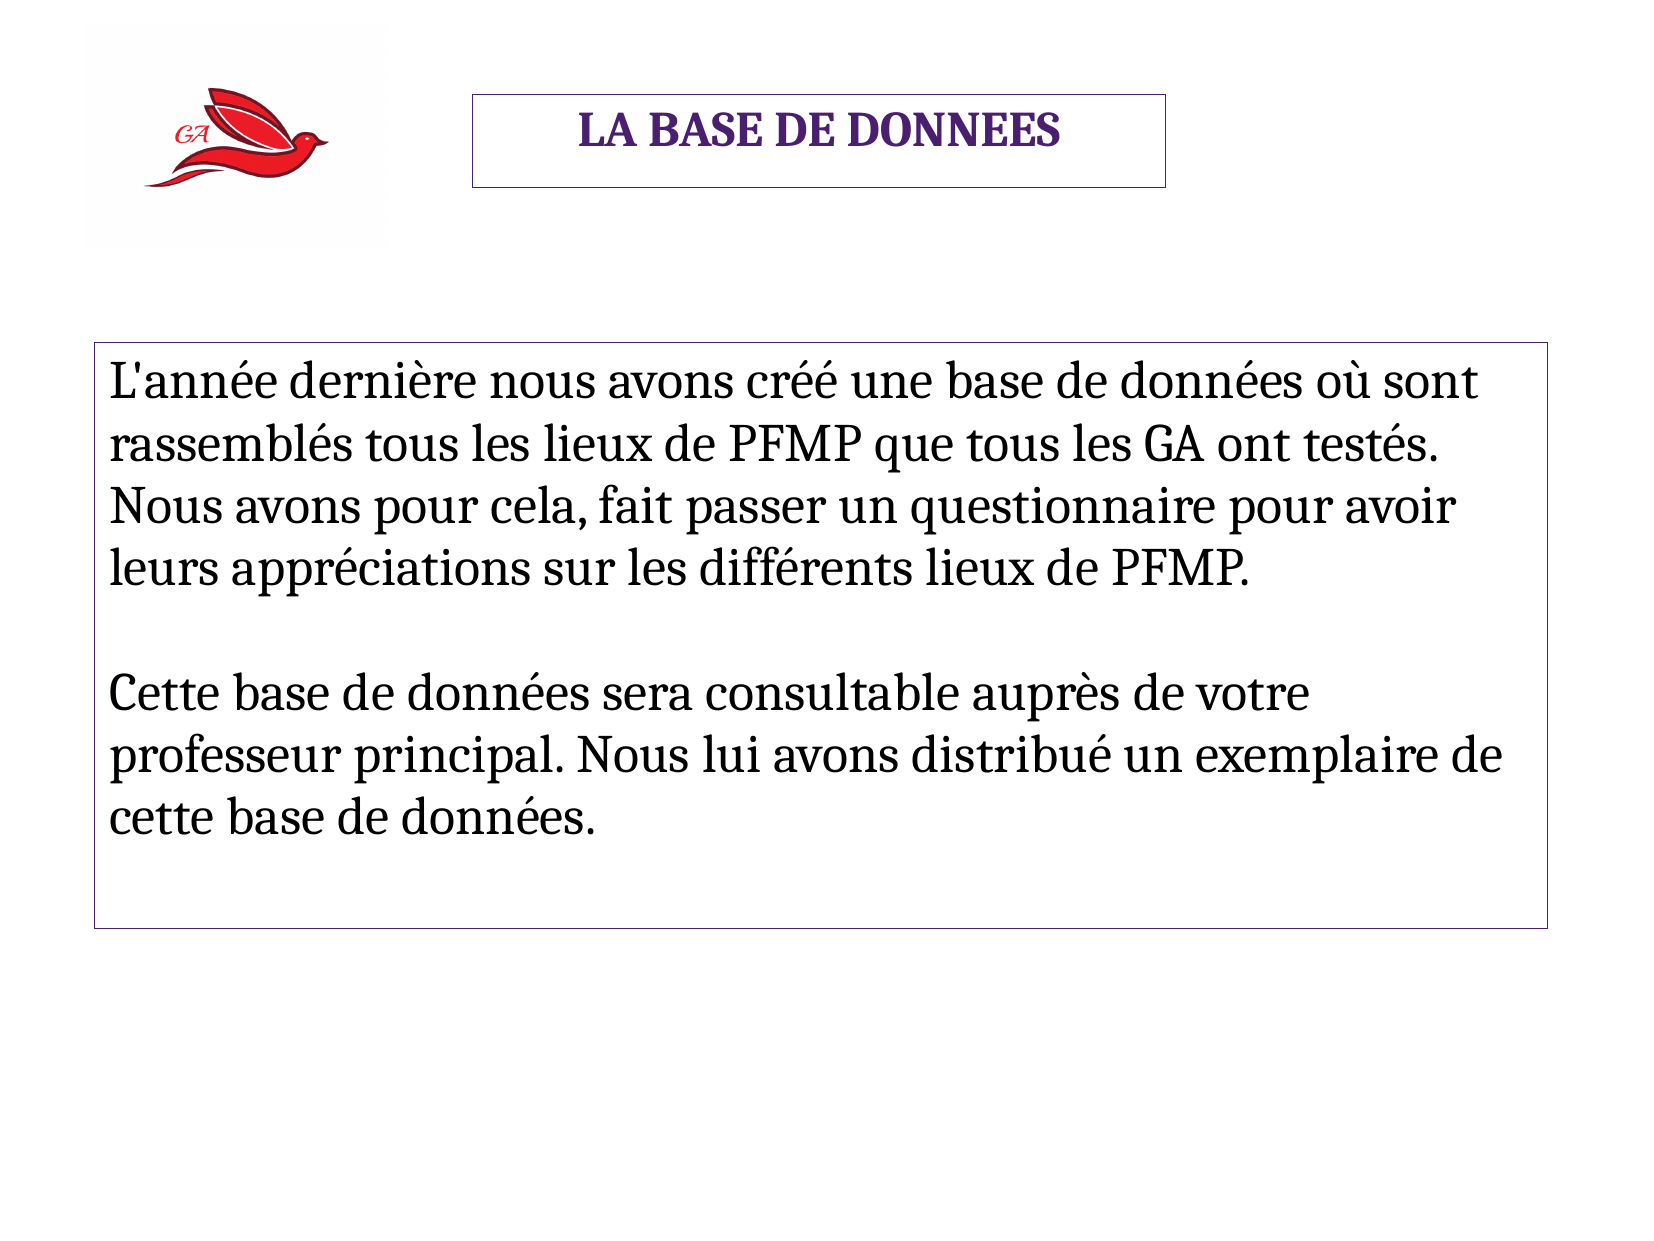

LA BASE DE DONNEES
L'année dernière nous avons créé une base de données où sont rassemblés tous les lieux de PFMP que tous les GA ont testés. Nous avons pour cela, fait passer un questionnaire pour avoir leurs appréciations sur les différents lieux de PFMP.
Cette base de données sera consultable auprès de votre professeur principal. Nous lui avons distribué un exemplaire de cette base de données.